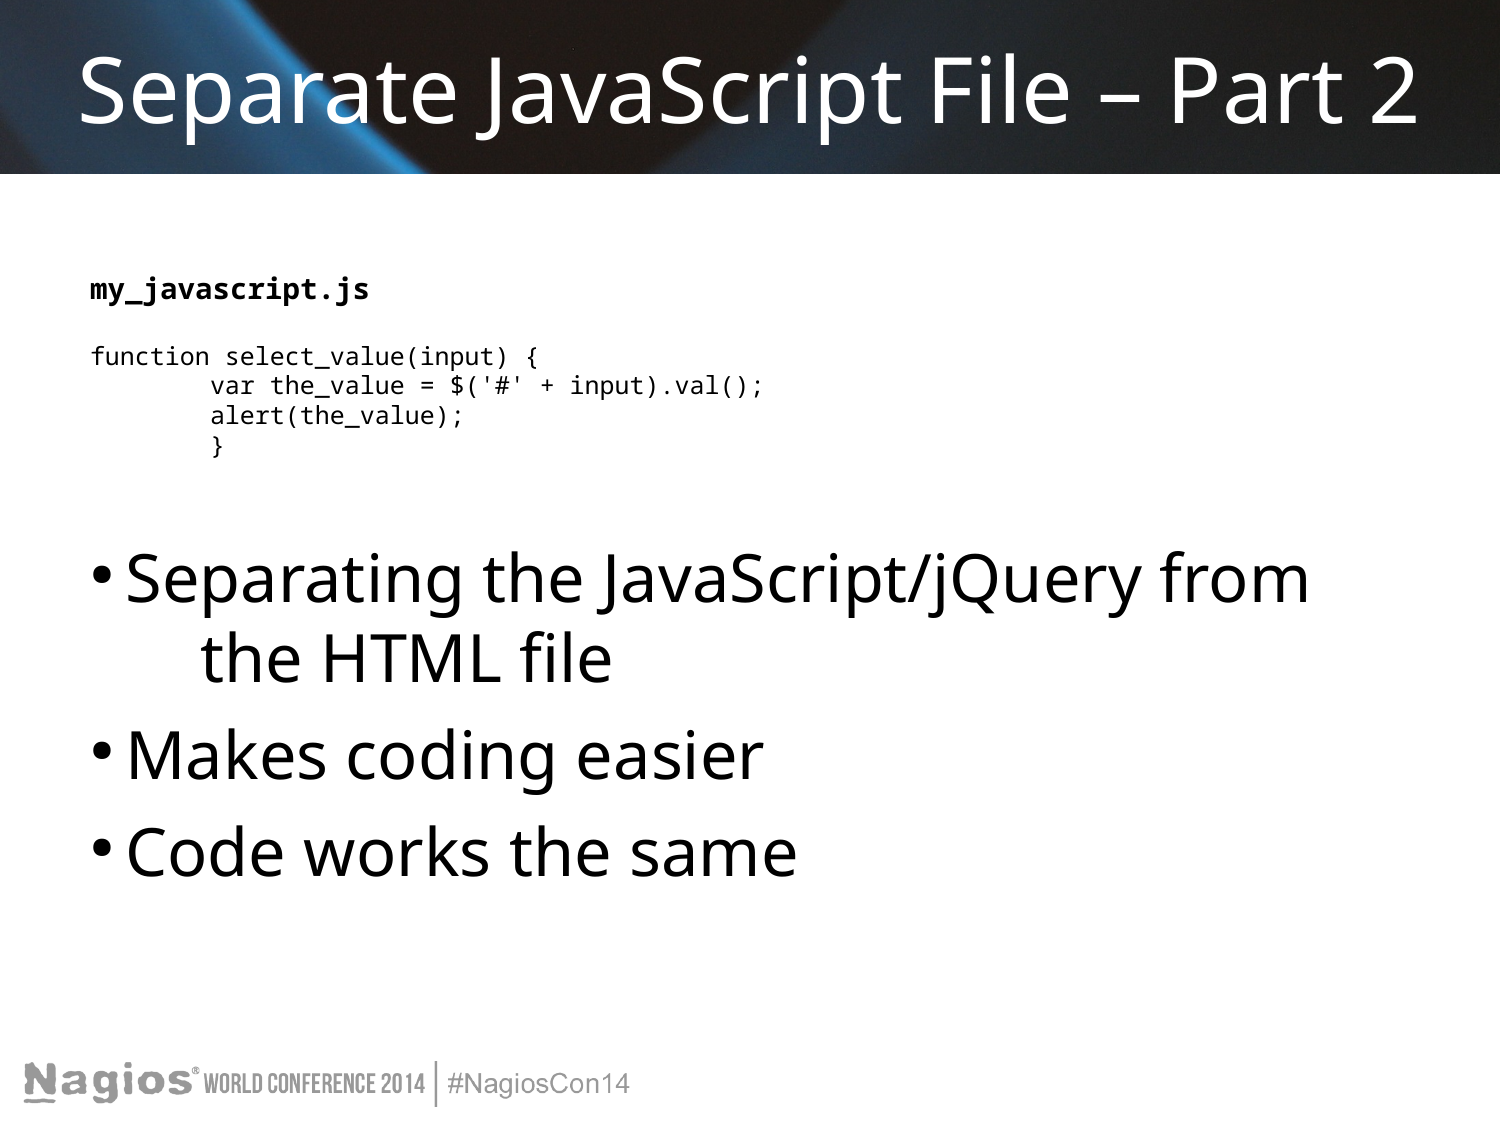

# Separate JavaScript File – Part 2
my_javascript.js
function select_value(input) {
 var the_value = $('#' + input).val();
 alert(the_value);
 }
Separating the JavaScript/jQuery from the HTML file
Makes coding easier
Code works the same